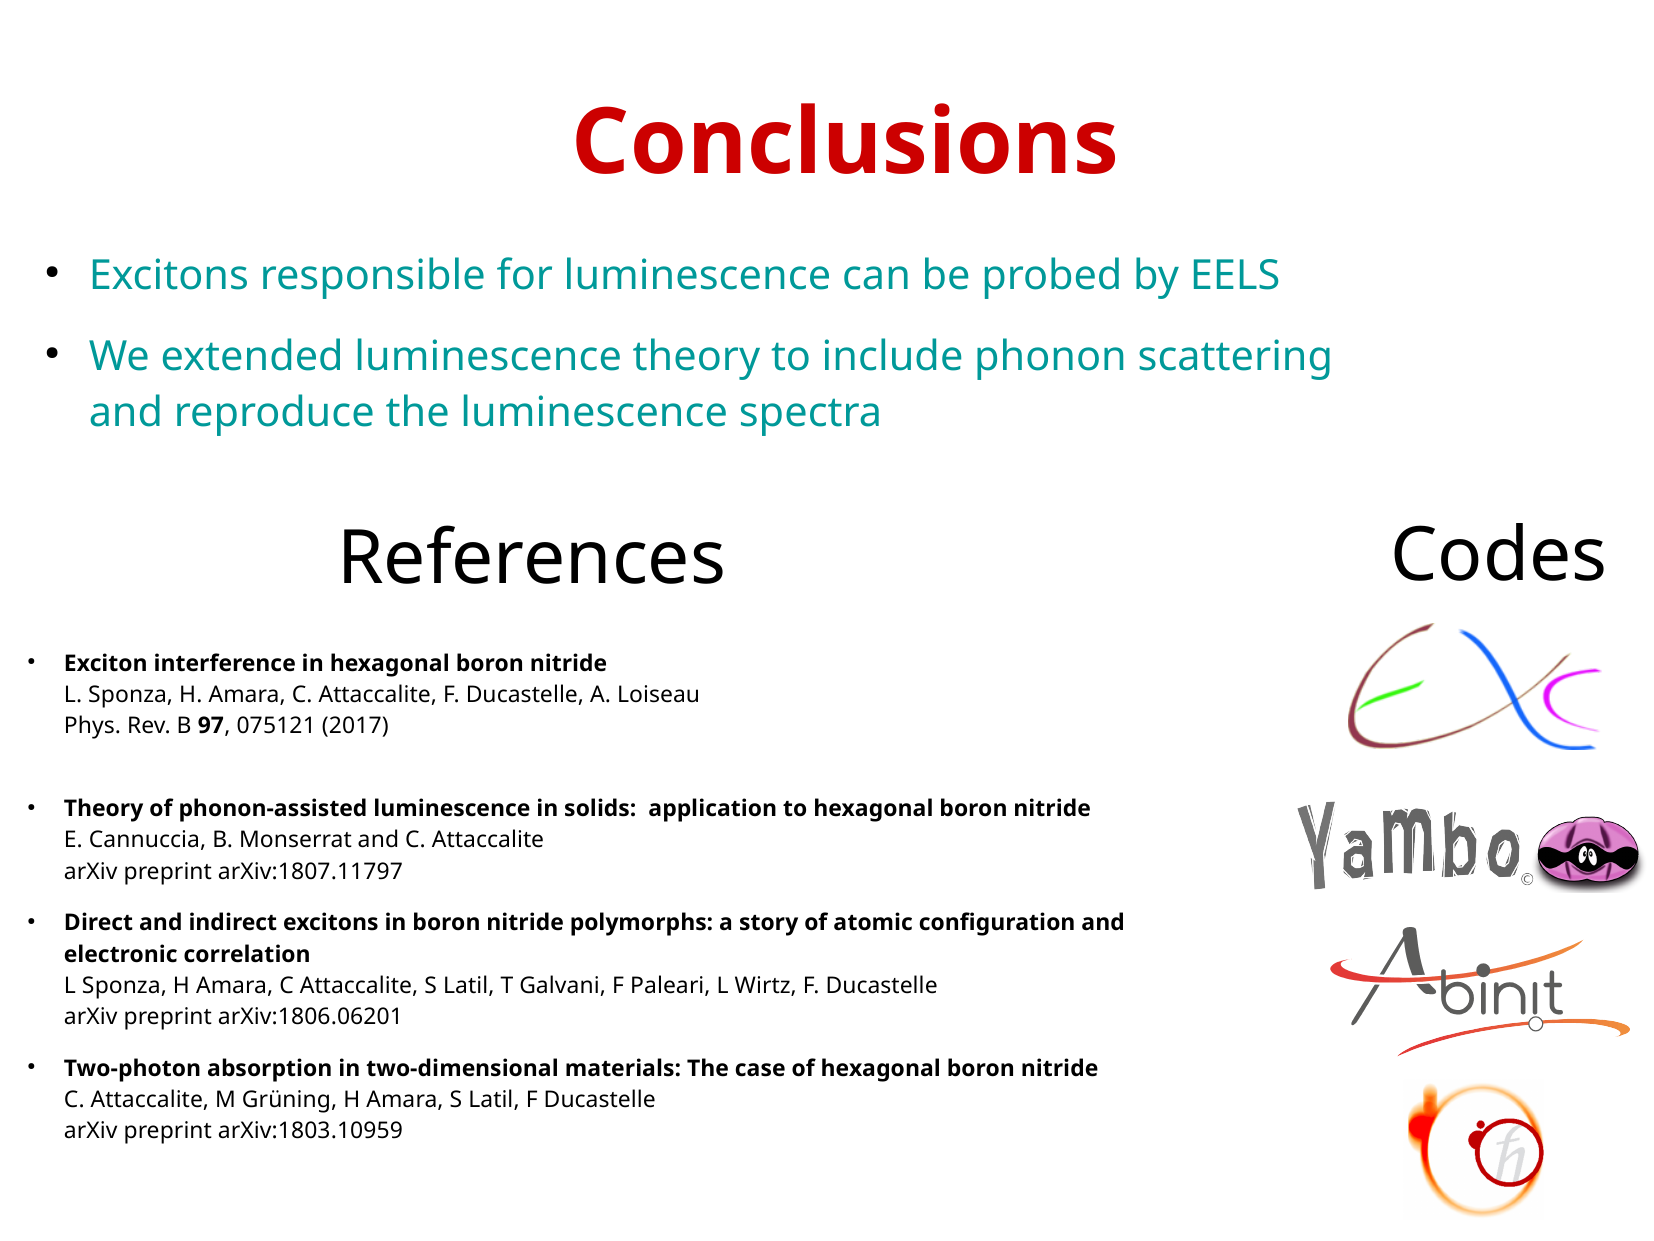

Conclusions
Excitons responsible for luminescence can be probed by EELS
We extended luminescence theory to include phonon scattering
and reproduce the luminescence spectra
# Codes
References
Exciton interference in hexagonal boron nitride
L. Sponza, H. Amara, C. Attaccalite, F. Ducastelle, A. Loiseau
Phys. Rev. B 97, 075121 (2017)
Theory of phonon-assisted luminescence in solids: application to hexagonal boron nitride
E. Cannuccia, B. Monserrat and C. Attaccalite
arXiv preprint arXiv:1807.11797
Direct and indirect excitons in boron nitride polymorphs: a story of atomic configuration and electronic correlation
L Sponza, H Amara, C Attaccalite, S Latil, T Galvani, F Paleari, L Wirtz, F. Ducastelle
arXiv preprint arXiv:1806.06201
Two-photon absorption in two-dimensional materials: The case of hexagonal boron nitride
C. Attaccalite, M Grüning, H Amara, S Latil, F Ducastelle
arXiv preprint arXiv:1803.10959